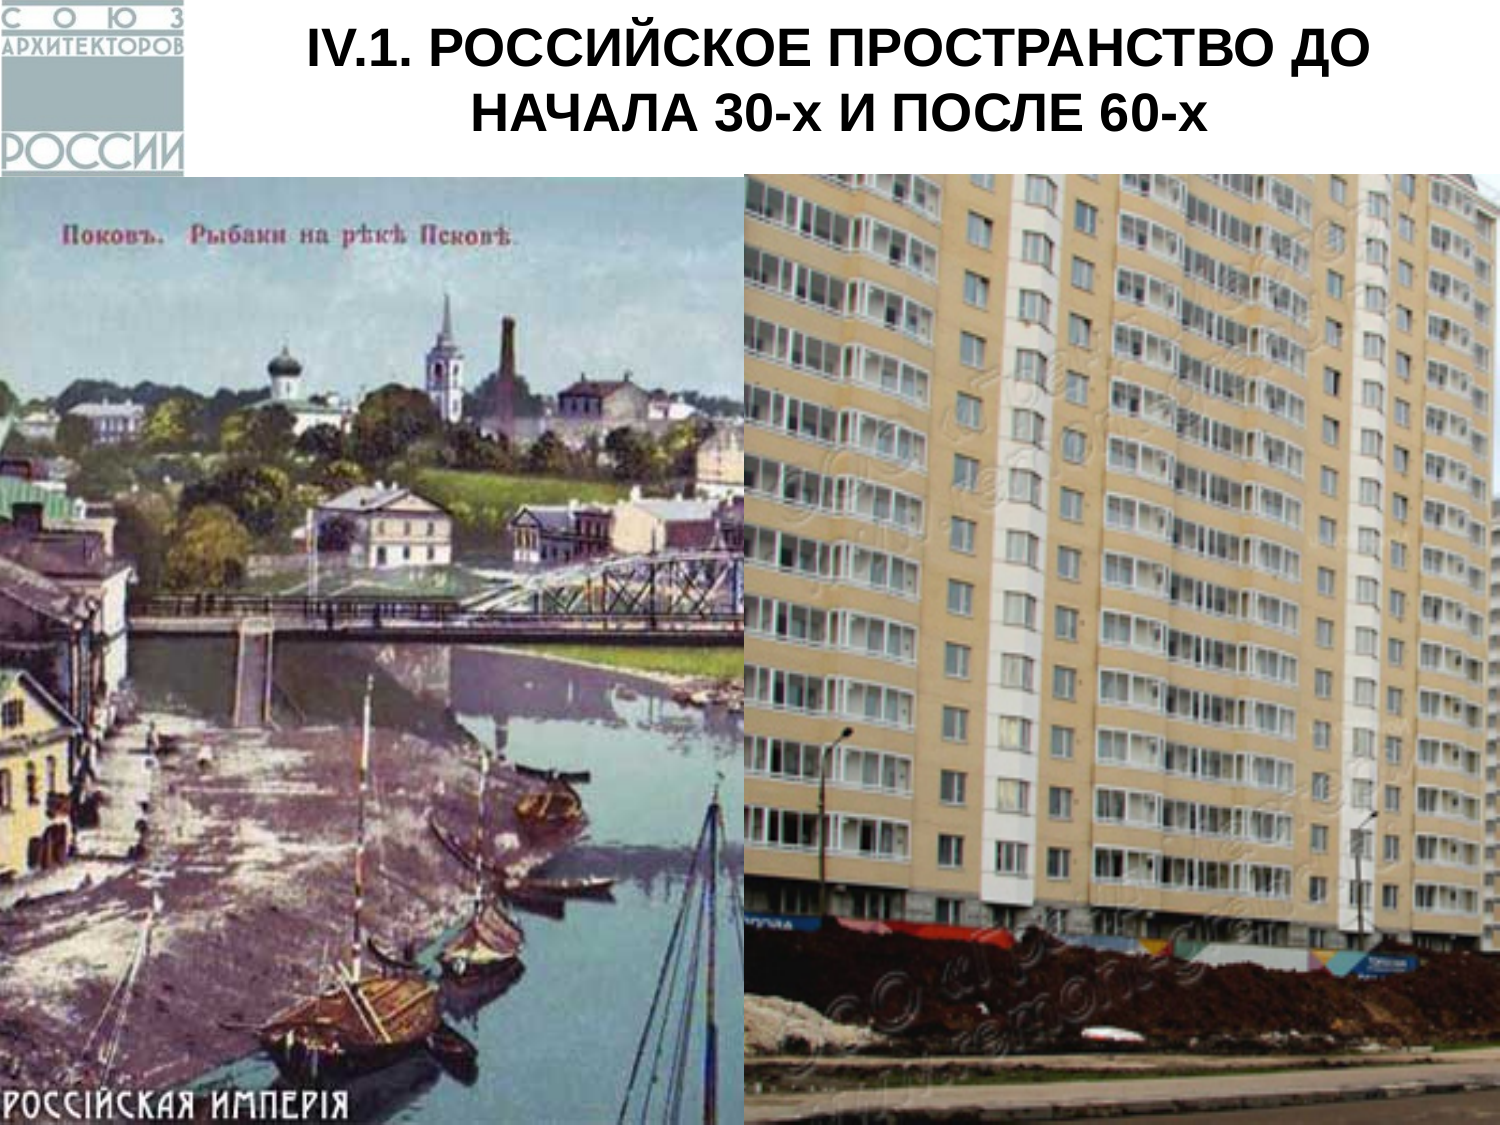

IV.1. РОССИЙСКОЕ ПРОСТРАНСТВО ДО НАЧАЛА 30-х И ПОСЛЕ 60-х
Екатеринбург,
2016